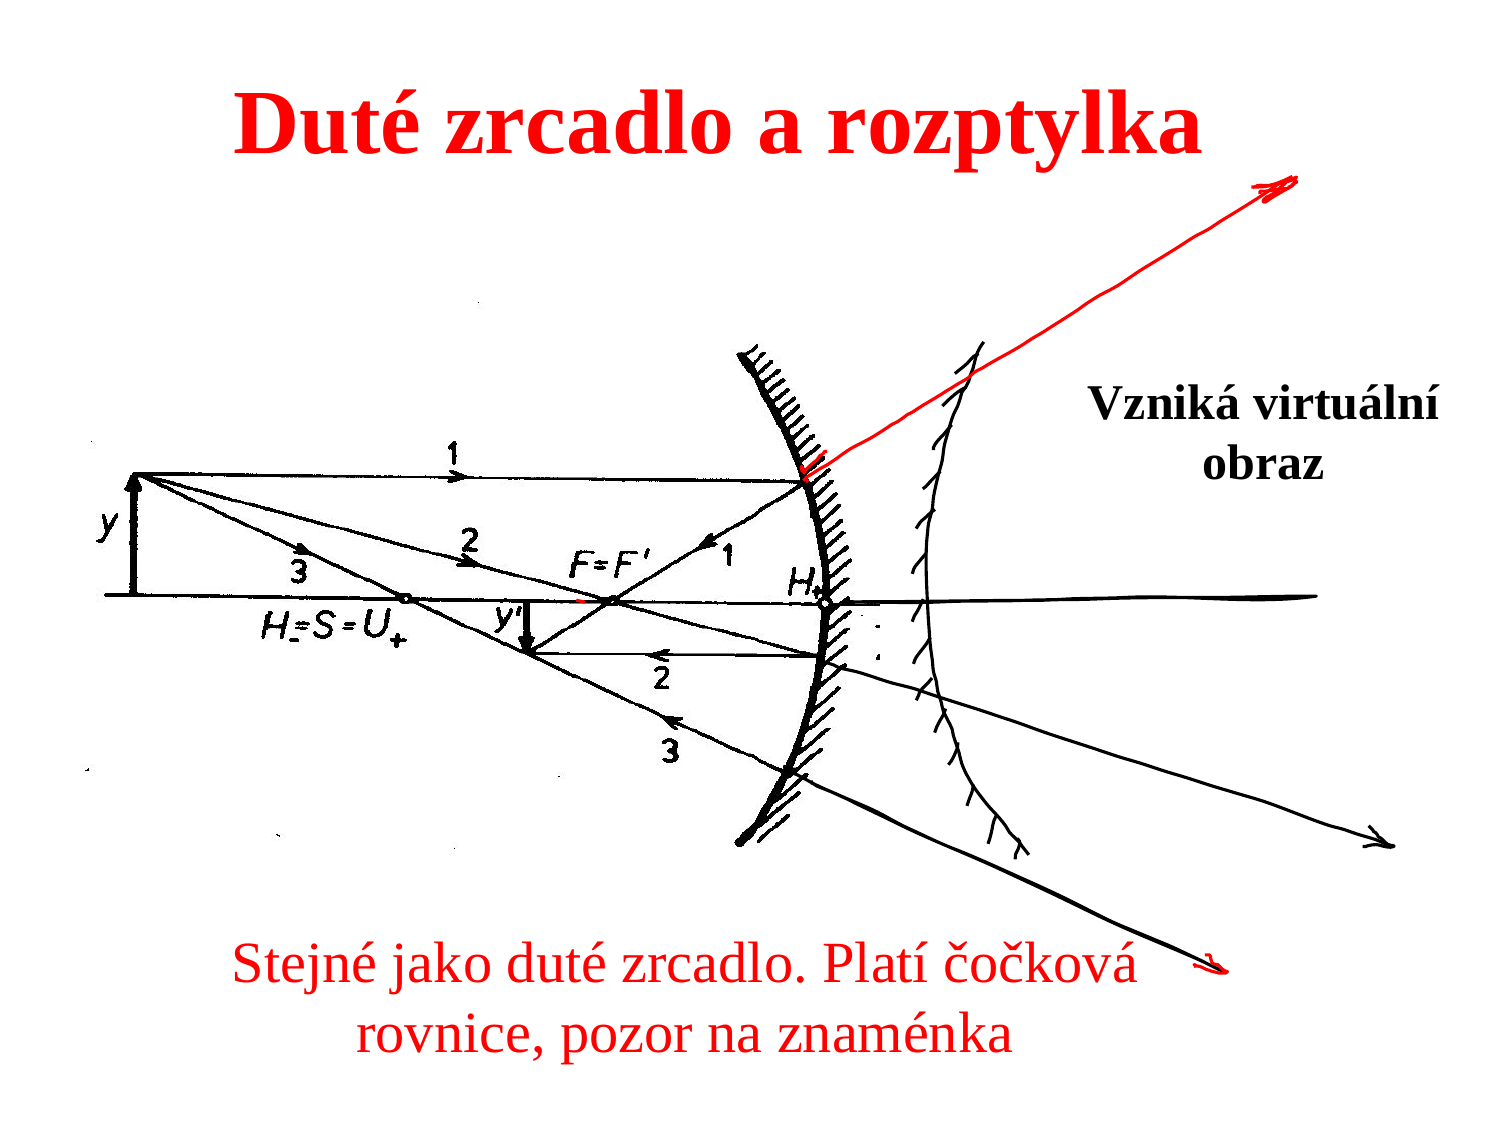

Duté zrcadlo a rozptylka
Vzniká virtuální obraz
Stejné jako duté zrcadlo. Platí čočková rovnice, pozor na znaménka